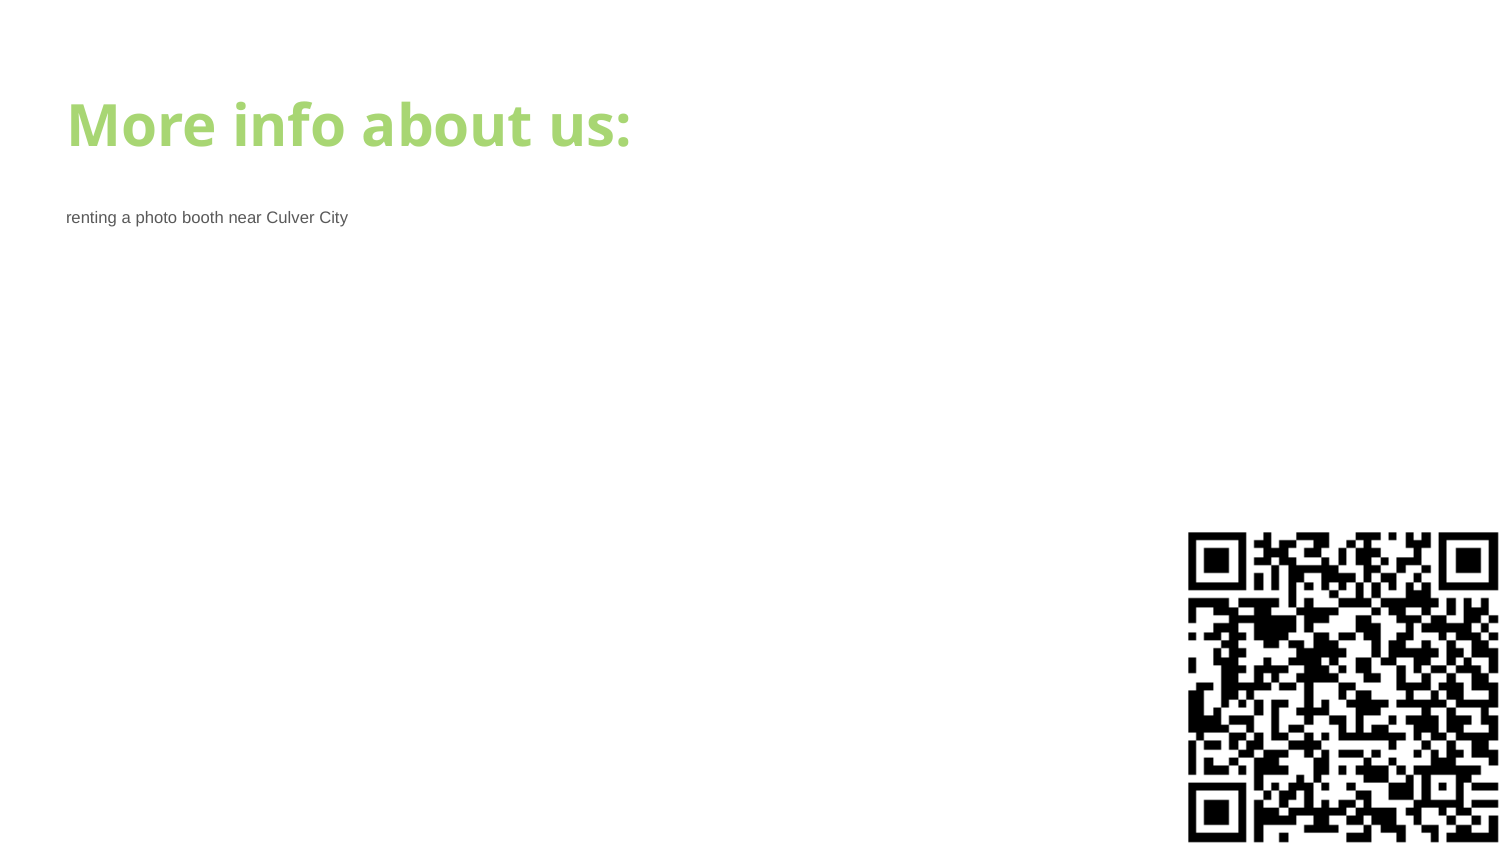

# More info about us:
renting a photo booth near Culver City